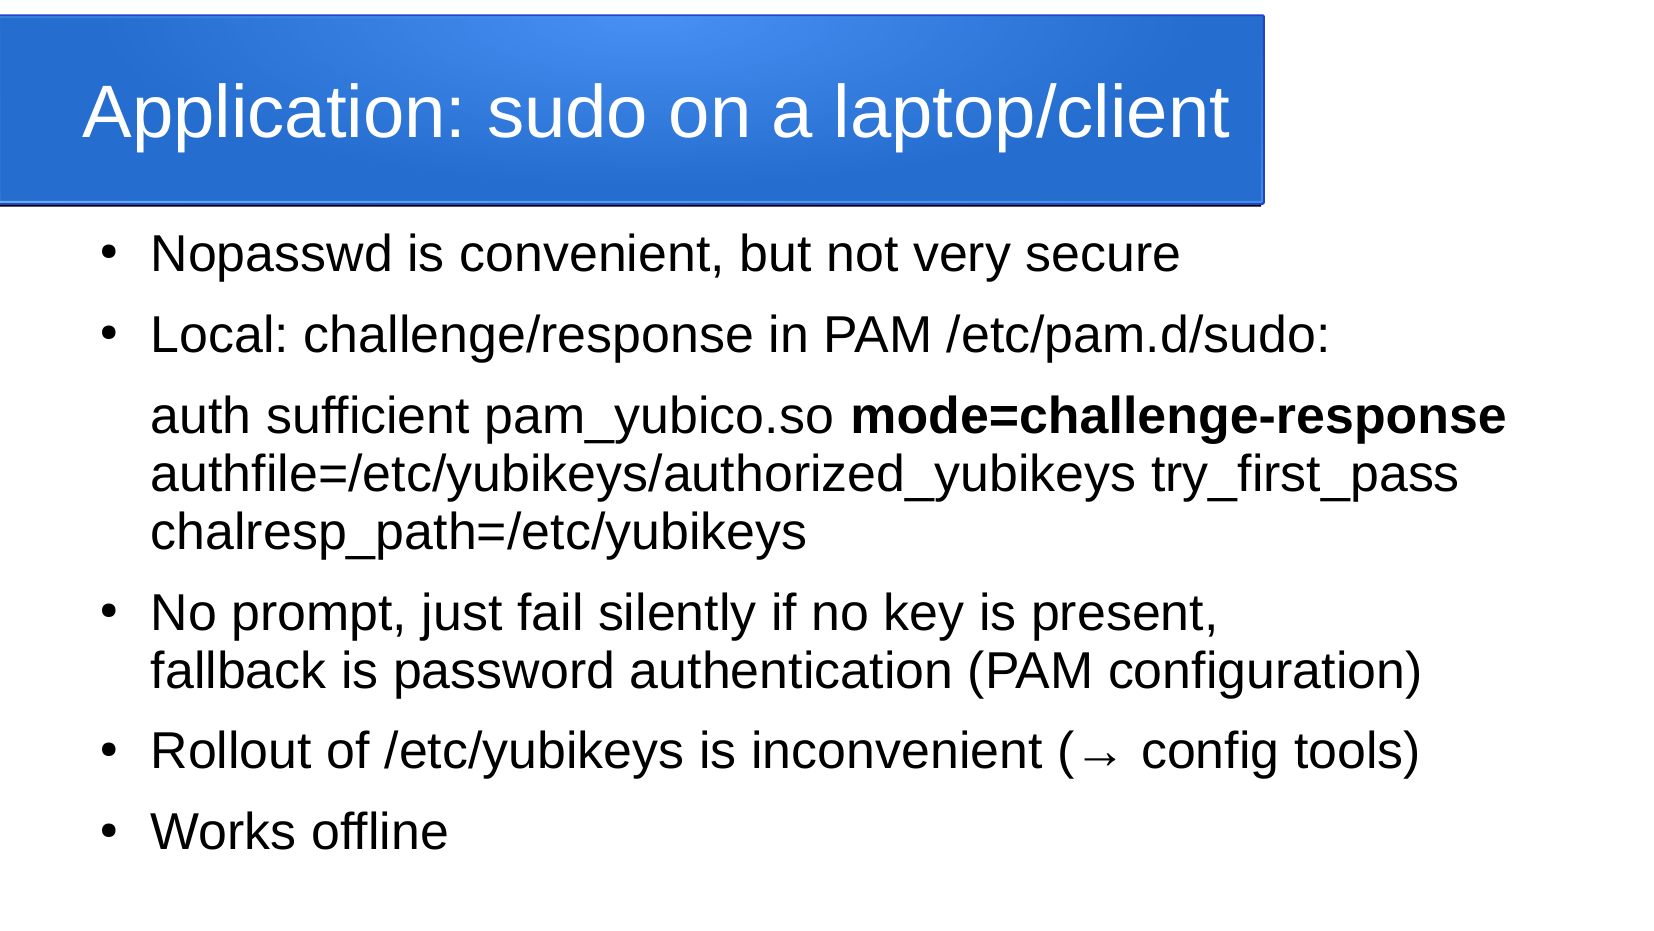

# Application: sudo on a laptop/client
Nopasswd is convenient, but not very secure
Local: challenge/response in PAM /etc/pam.d/sudo:
auth sufficient pam_yubico.so mode=challenge-response authfile=/etc/yubikeys/authorized_yubikeys try_first_pass chalresp_path=/etc/yubikeys
No prompt, just fail silently if no key is present,
fallback is password authentication (PAM configuration)
Rollout of /etc/yubikeys is inconvenient (→ config tools)
Works offline